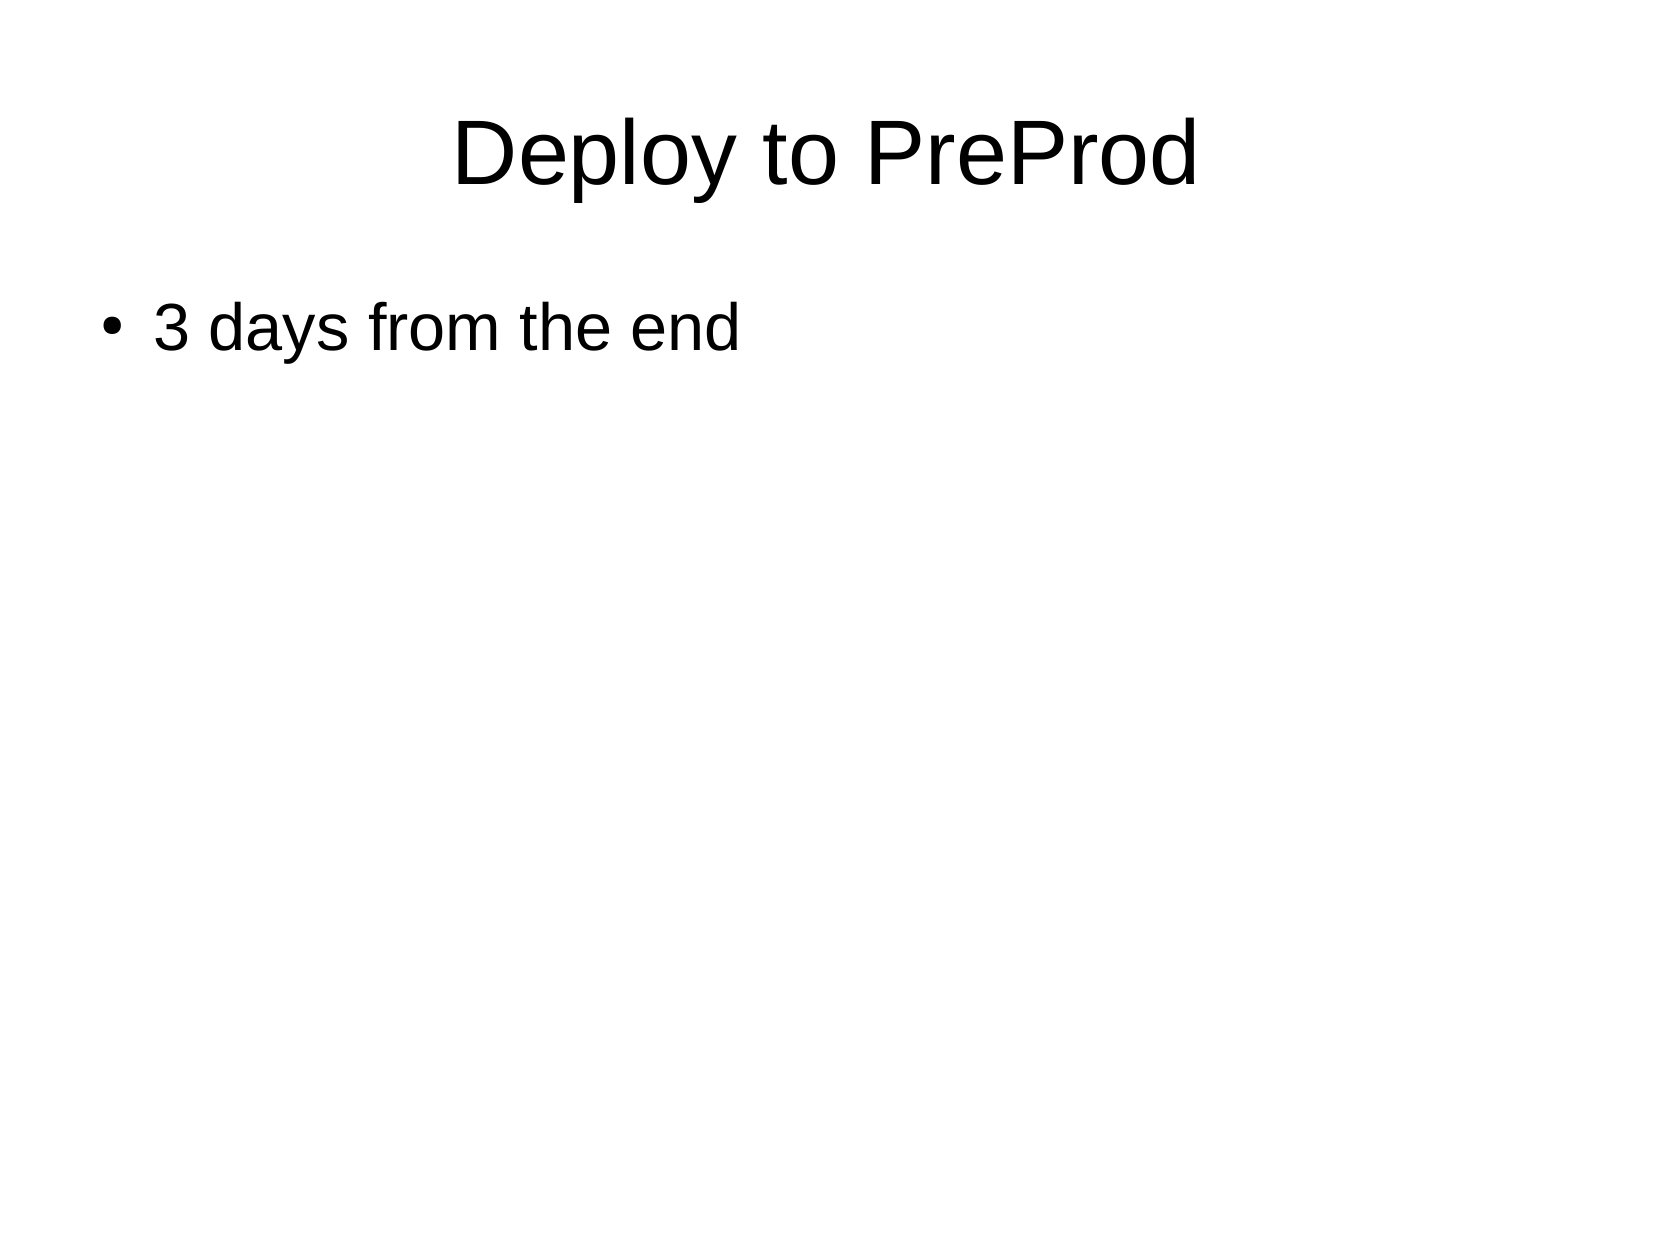

# Deploy to PreProd
3 days from the end